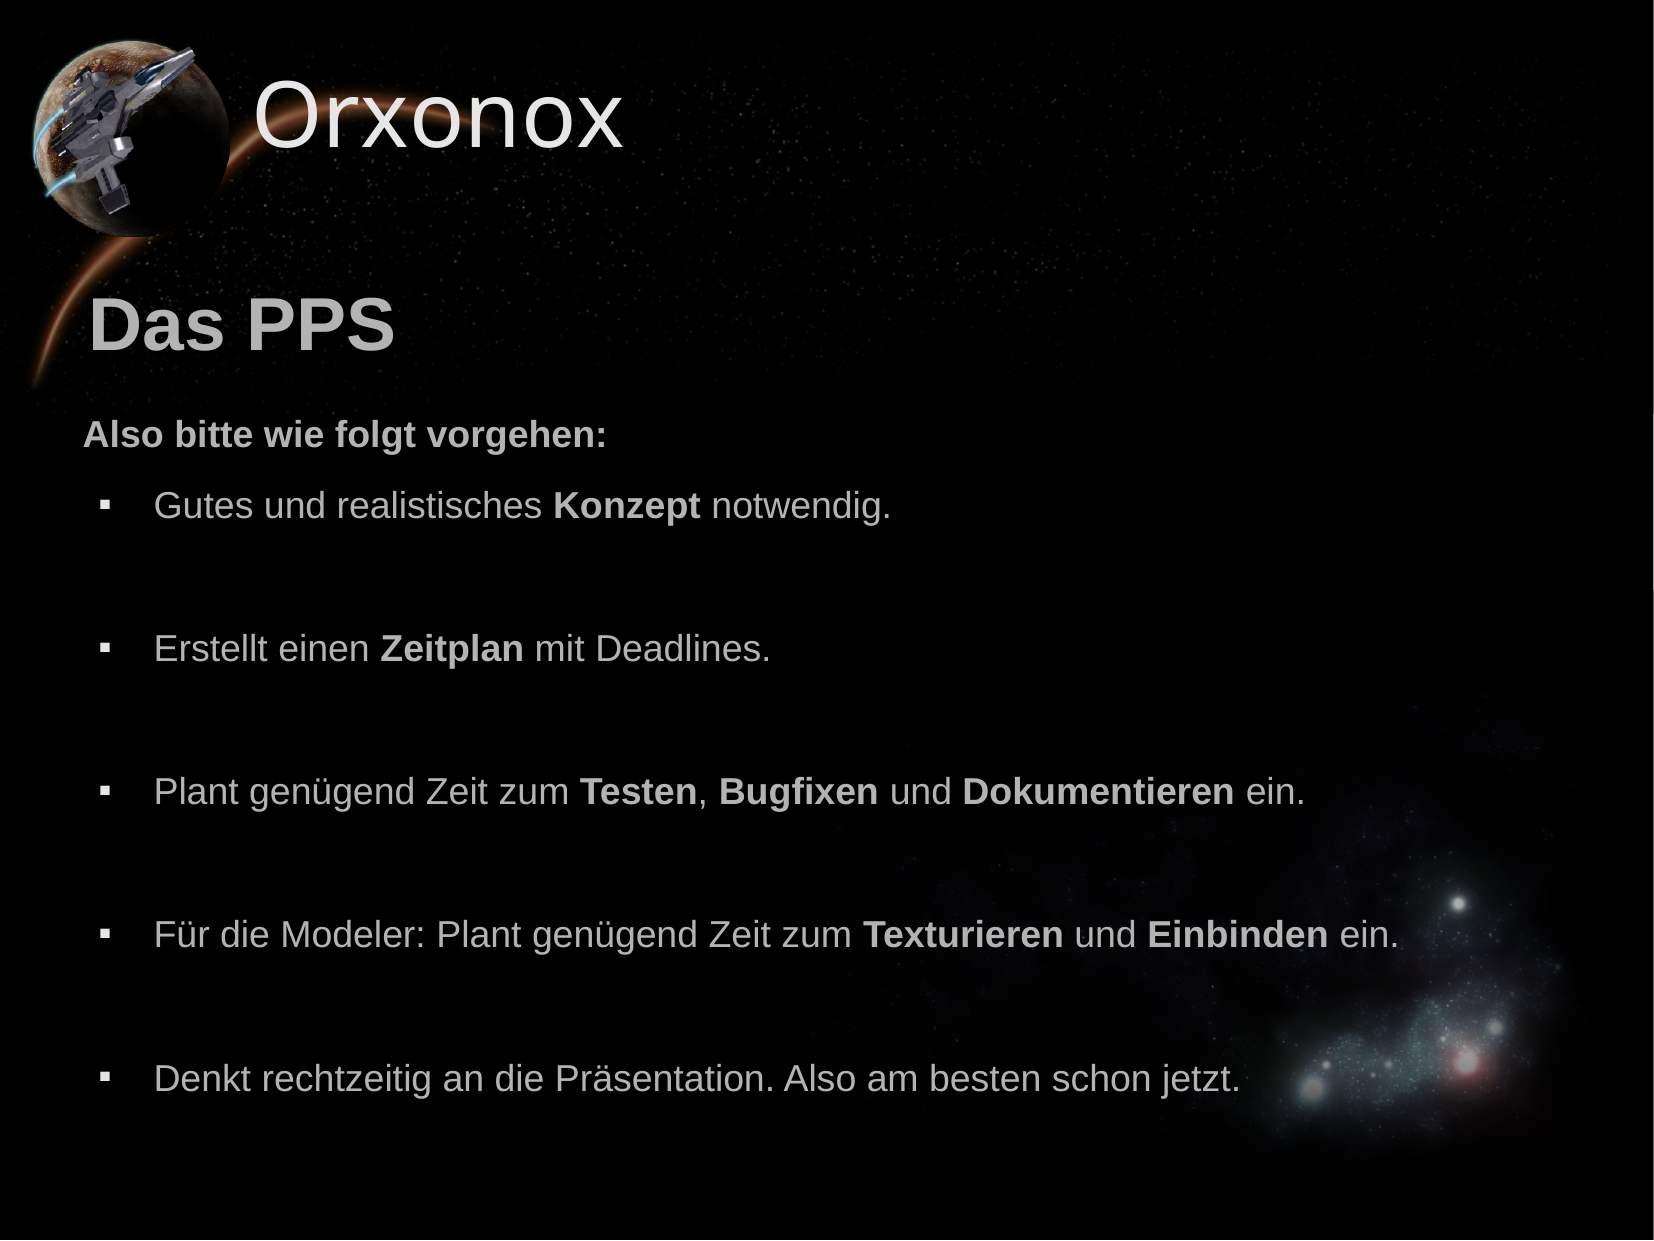

# Das PPS
Also bitte wie folgt vorgehen:
Gutes und realistisches Konzept notwendig.
Erstellt einen Zeitplan mit Deadlines.
Plant genügend Zeit zum Testen, Bugfixen und Dokumentieren ein.
Für die Modeler: Plant genügend Zeit zum Texturieren und Einbinden ein.
Denkt rechtzeitig an die Präsentation. Also am besten schon jetzt.